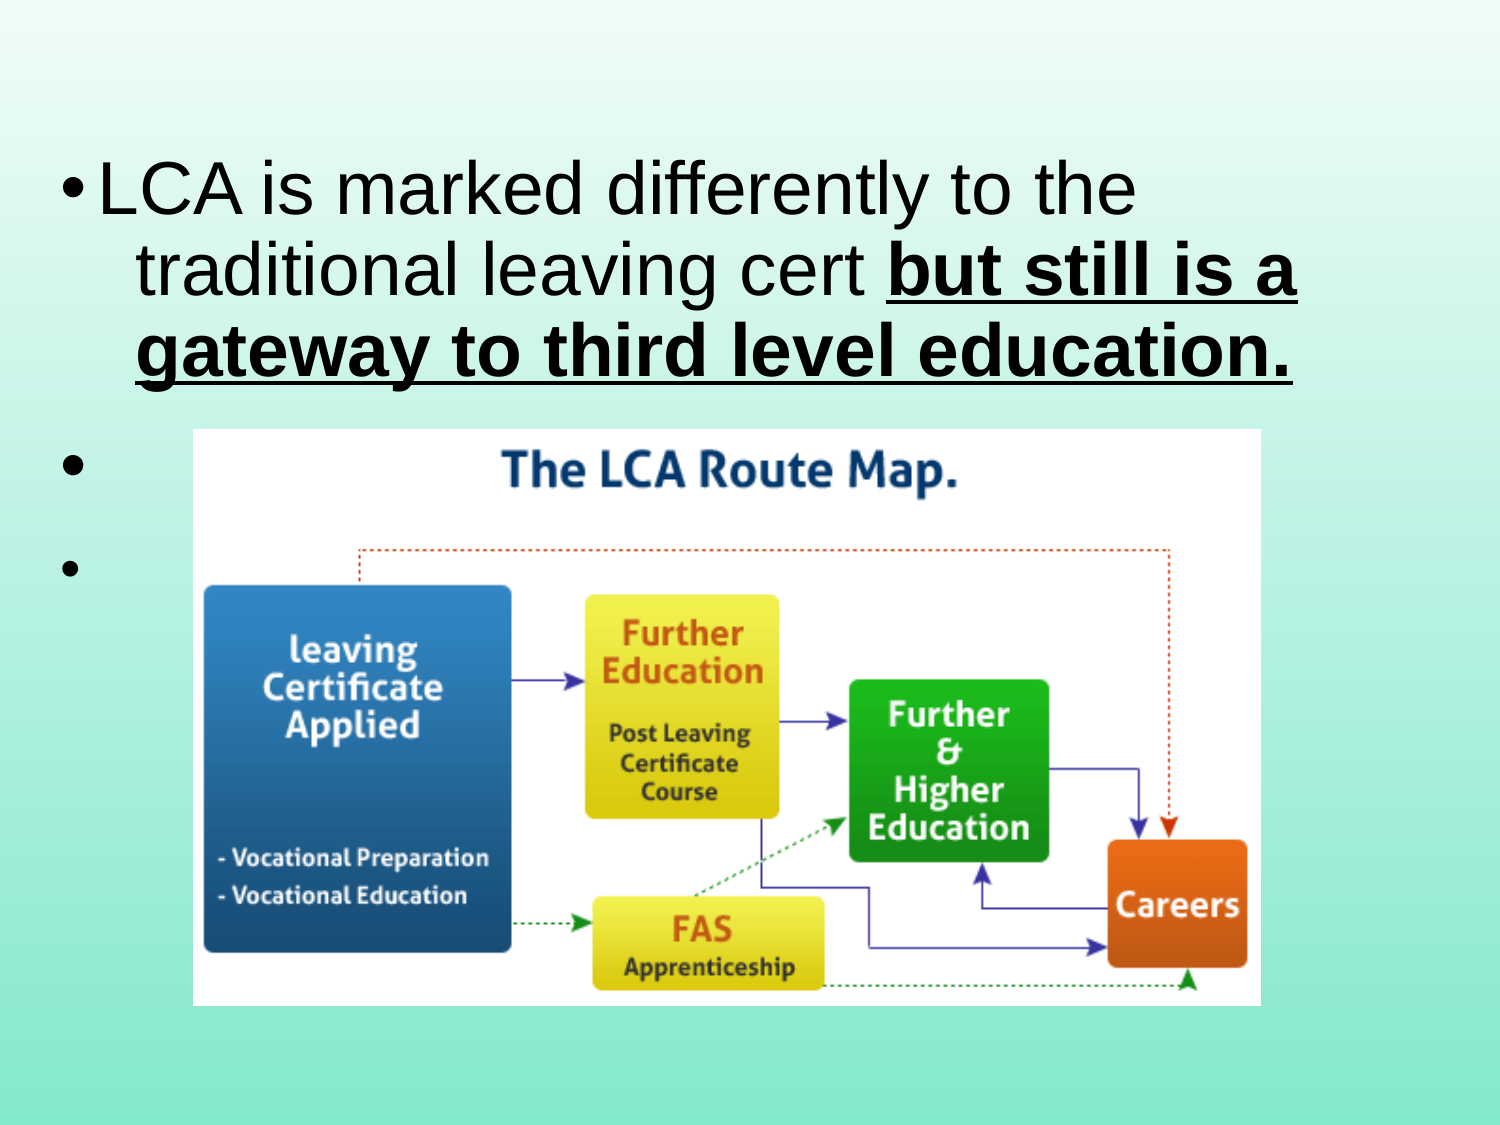

# LCA is marked differently to the traditional leaving cert but still is a gateway to third level education.